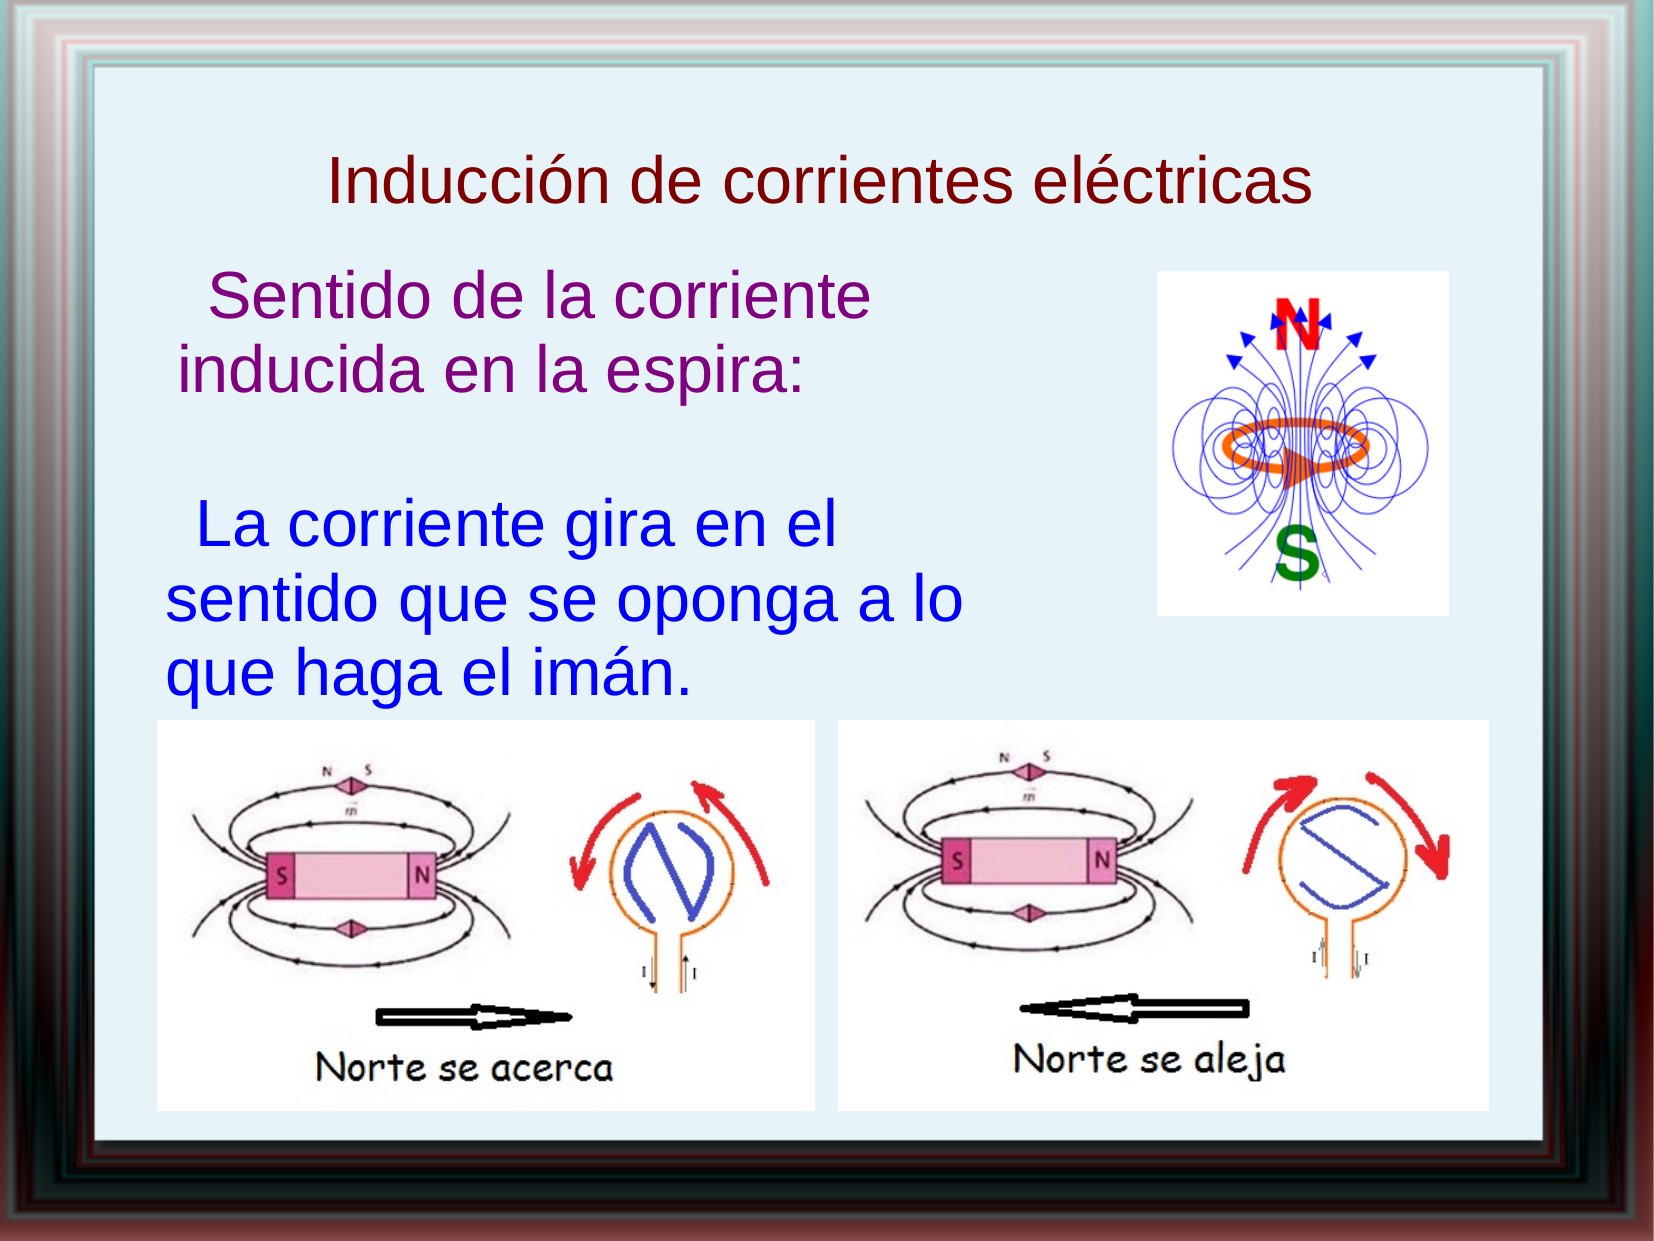

Inducción de corrientes eléctricas
Sentido de la corriente inducida en la espira:
La corriente gira en el sentido que se oponga a lo que haga el imán.